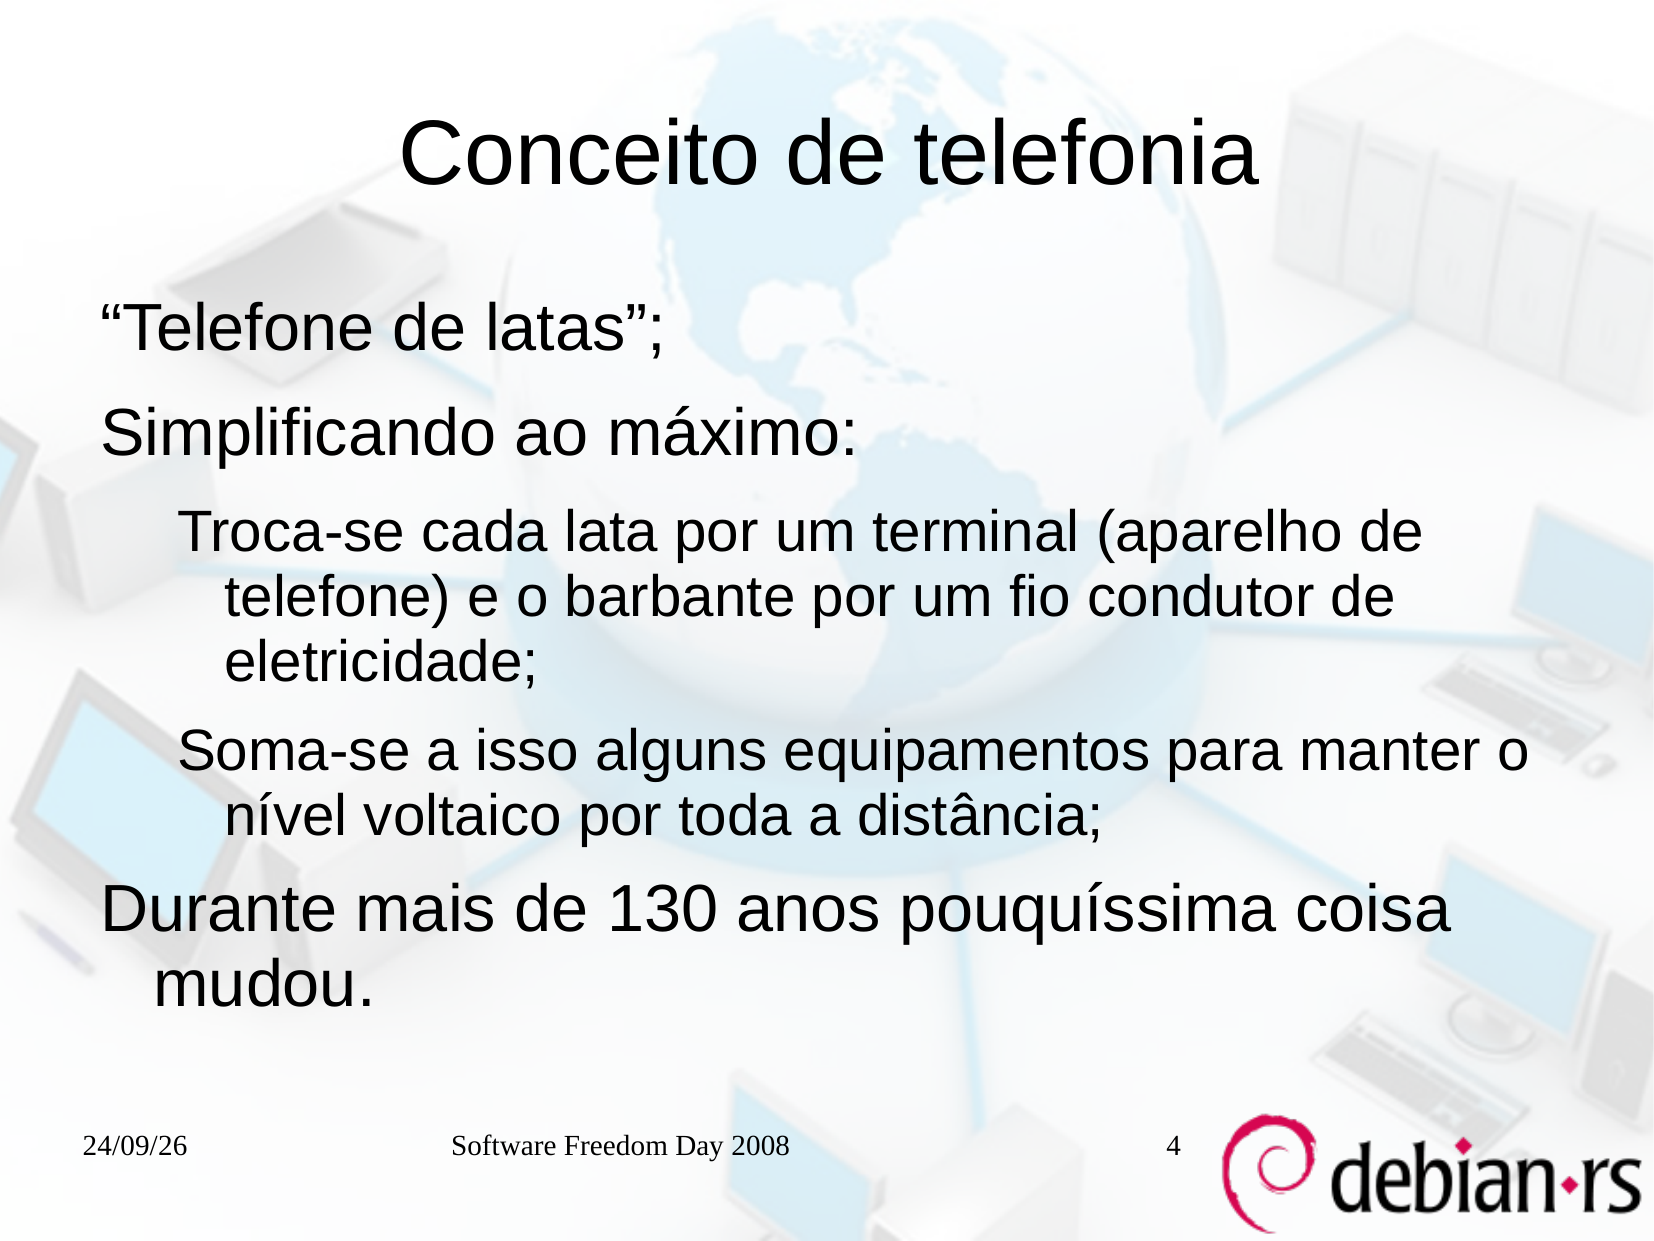

# Conceito de telefonia
“Telefone de latas”;
Simplificando ao máximo:
Troca-se cada lata por um terminal (aparelho de telefone) e o barbante por um fio condutor de eletricidade;
Soma-se a isso alguns equipamentos para manter o nível voltaico por toda a distância;
Durante mais de 130 anos pouquíssima coisa mudou.
Software Freedom Day 2008
4